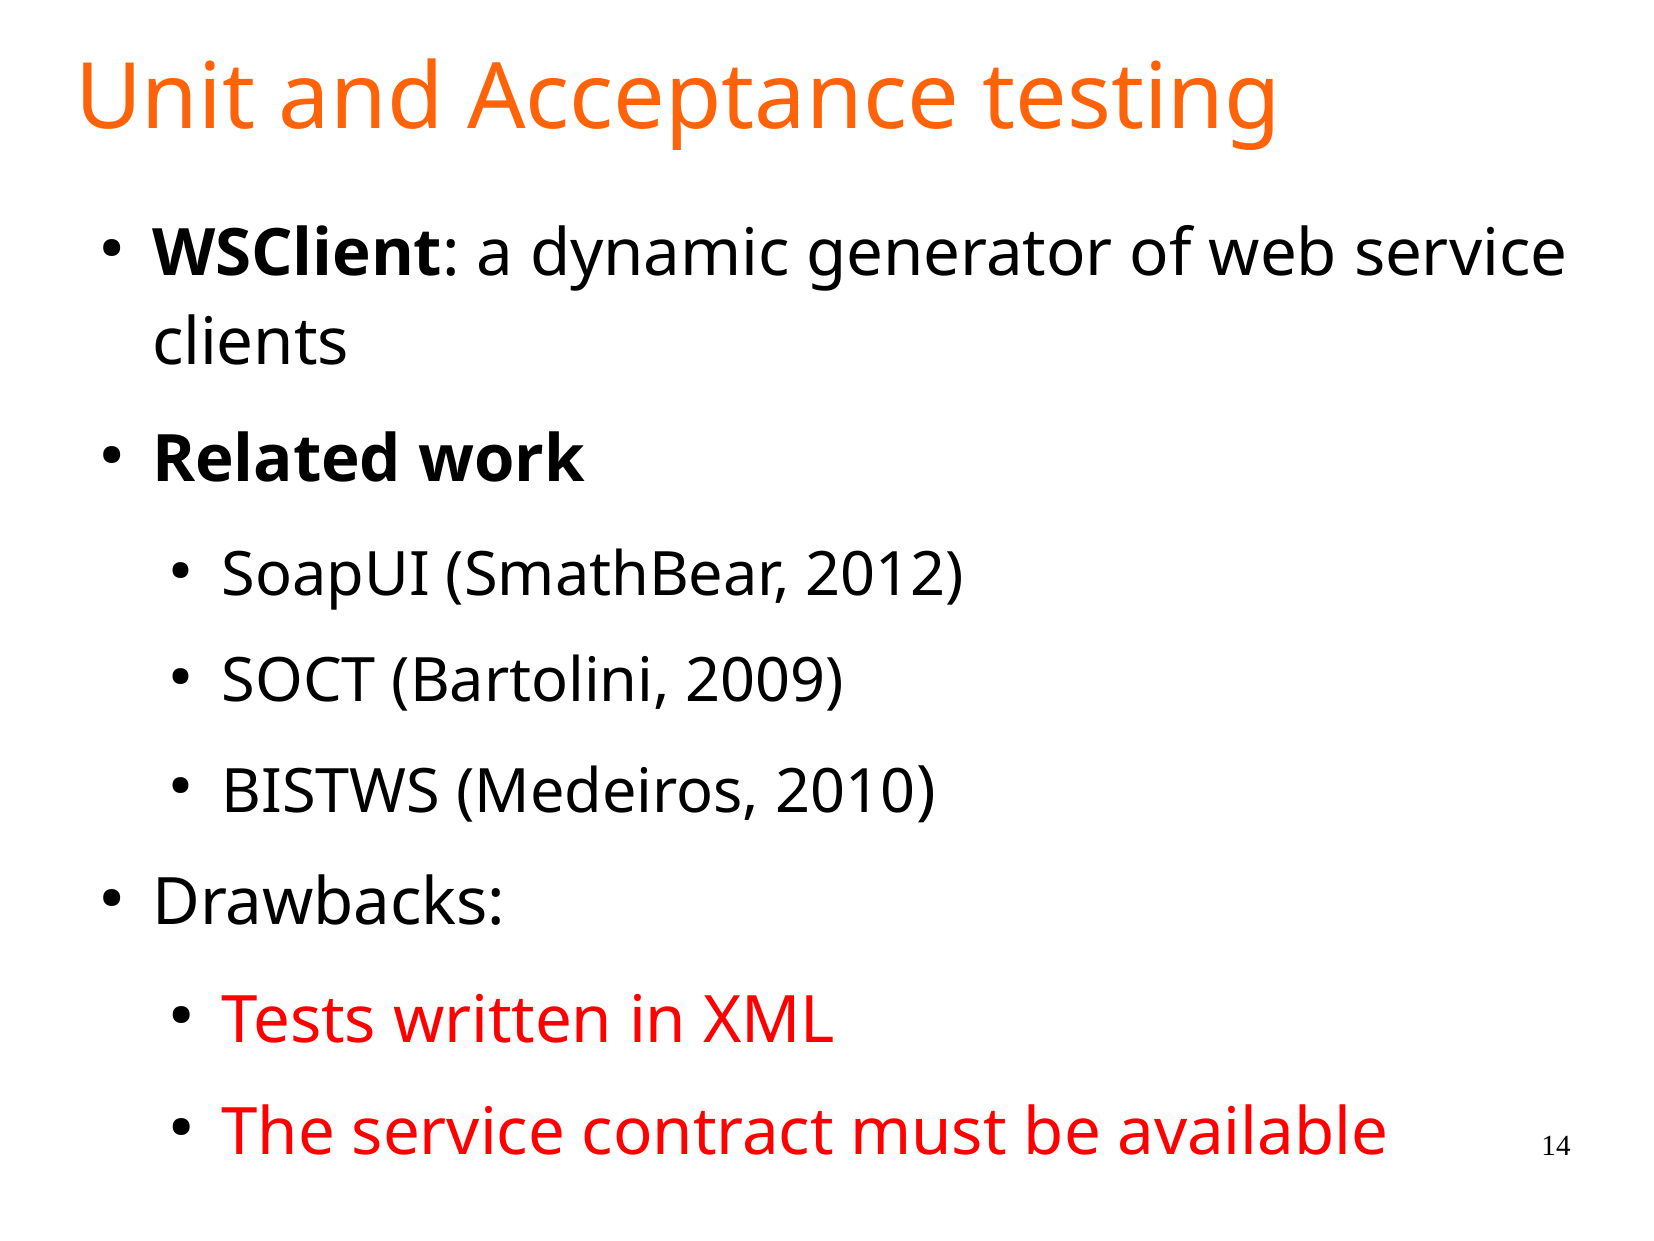

# Unit and Acceptance testing
WSClient: a dynamic generator of web service clients
Related work
SoapUI (SmathBear, 2012)
SOCT (Bartolini, 2009)
BISTWS (Medeiros, 2010)
Drawbacks:
Tests written in XML
The service contract must be available
14